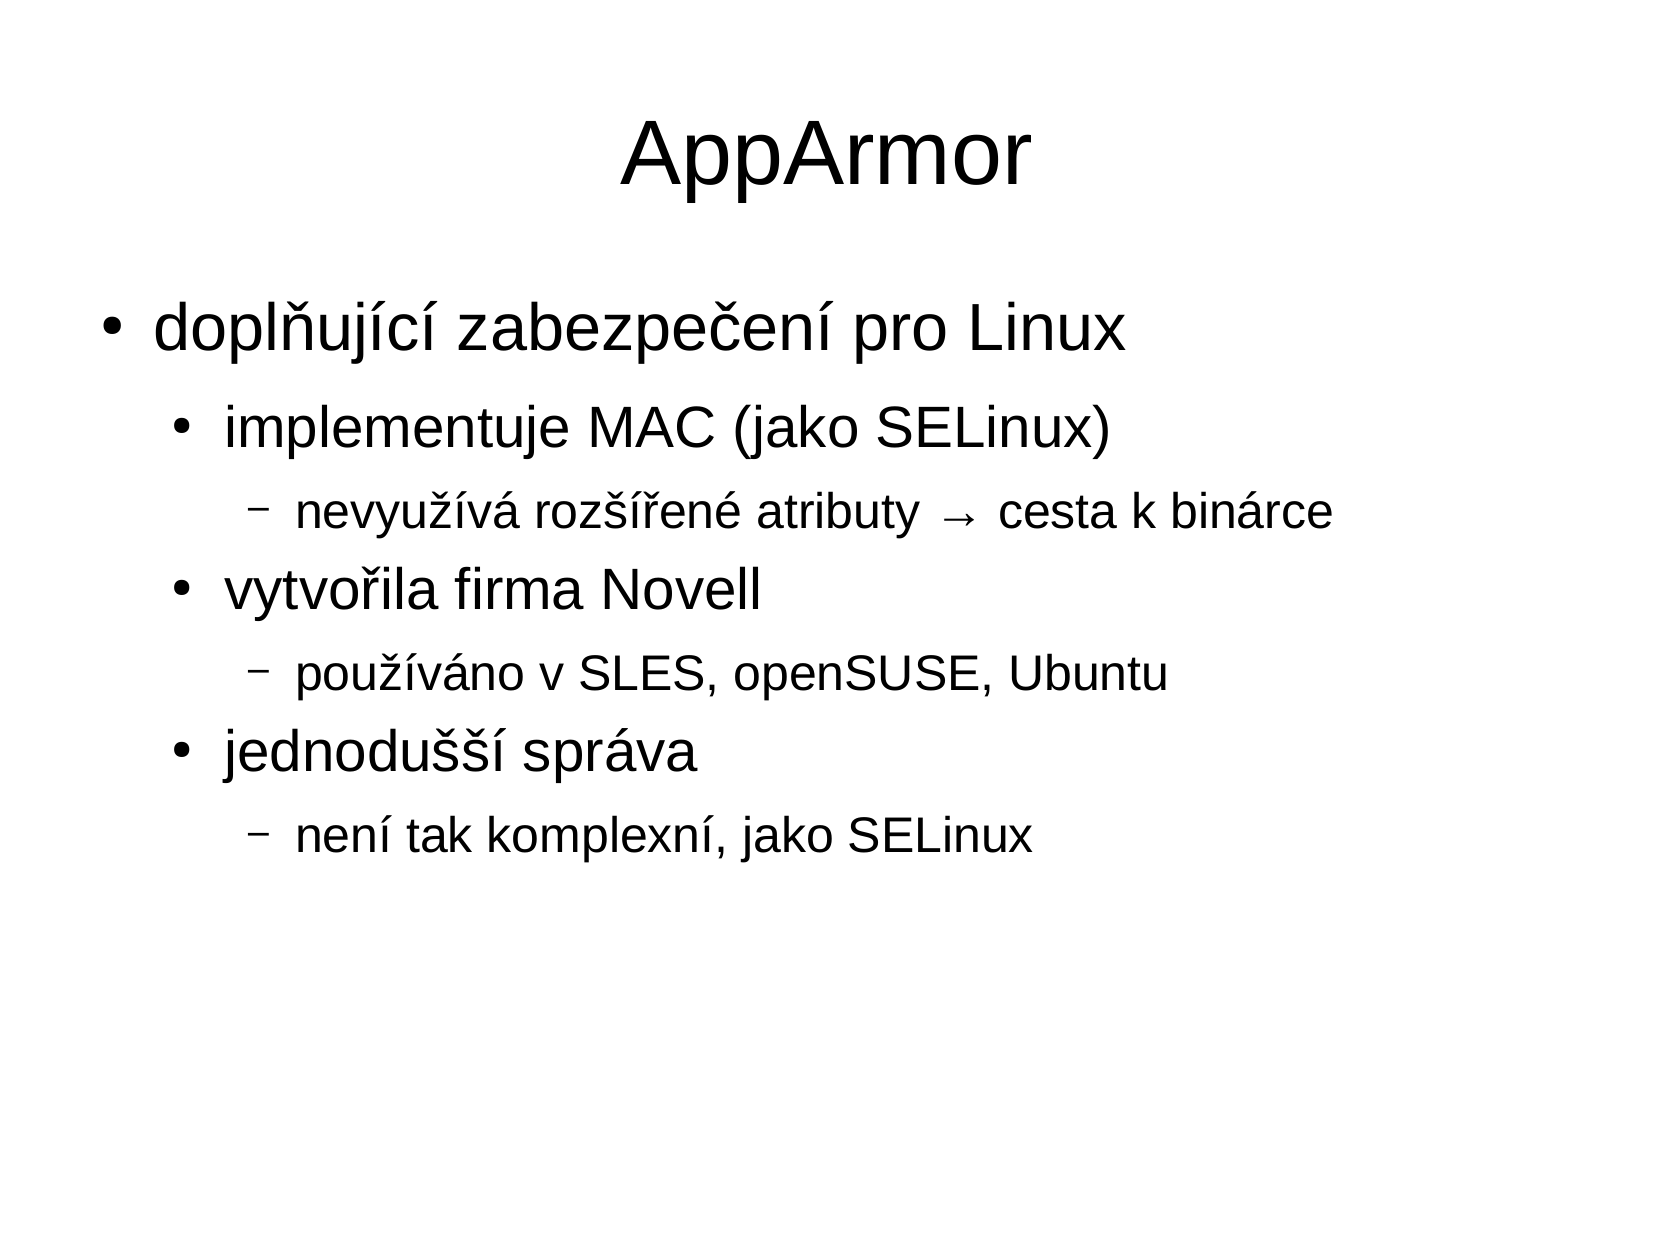

# AppArmor
doplňující zabezpečení pro Linux
implementuje MAC (jako SELinux)
nevyužívá rozšířené atributy → cesta k binárce
vytvořila firma Novell
používáno v SLES, openSUSE, Ubuntu
jednodušší správa
není tak komplexní, jako SELinux